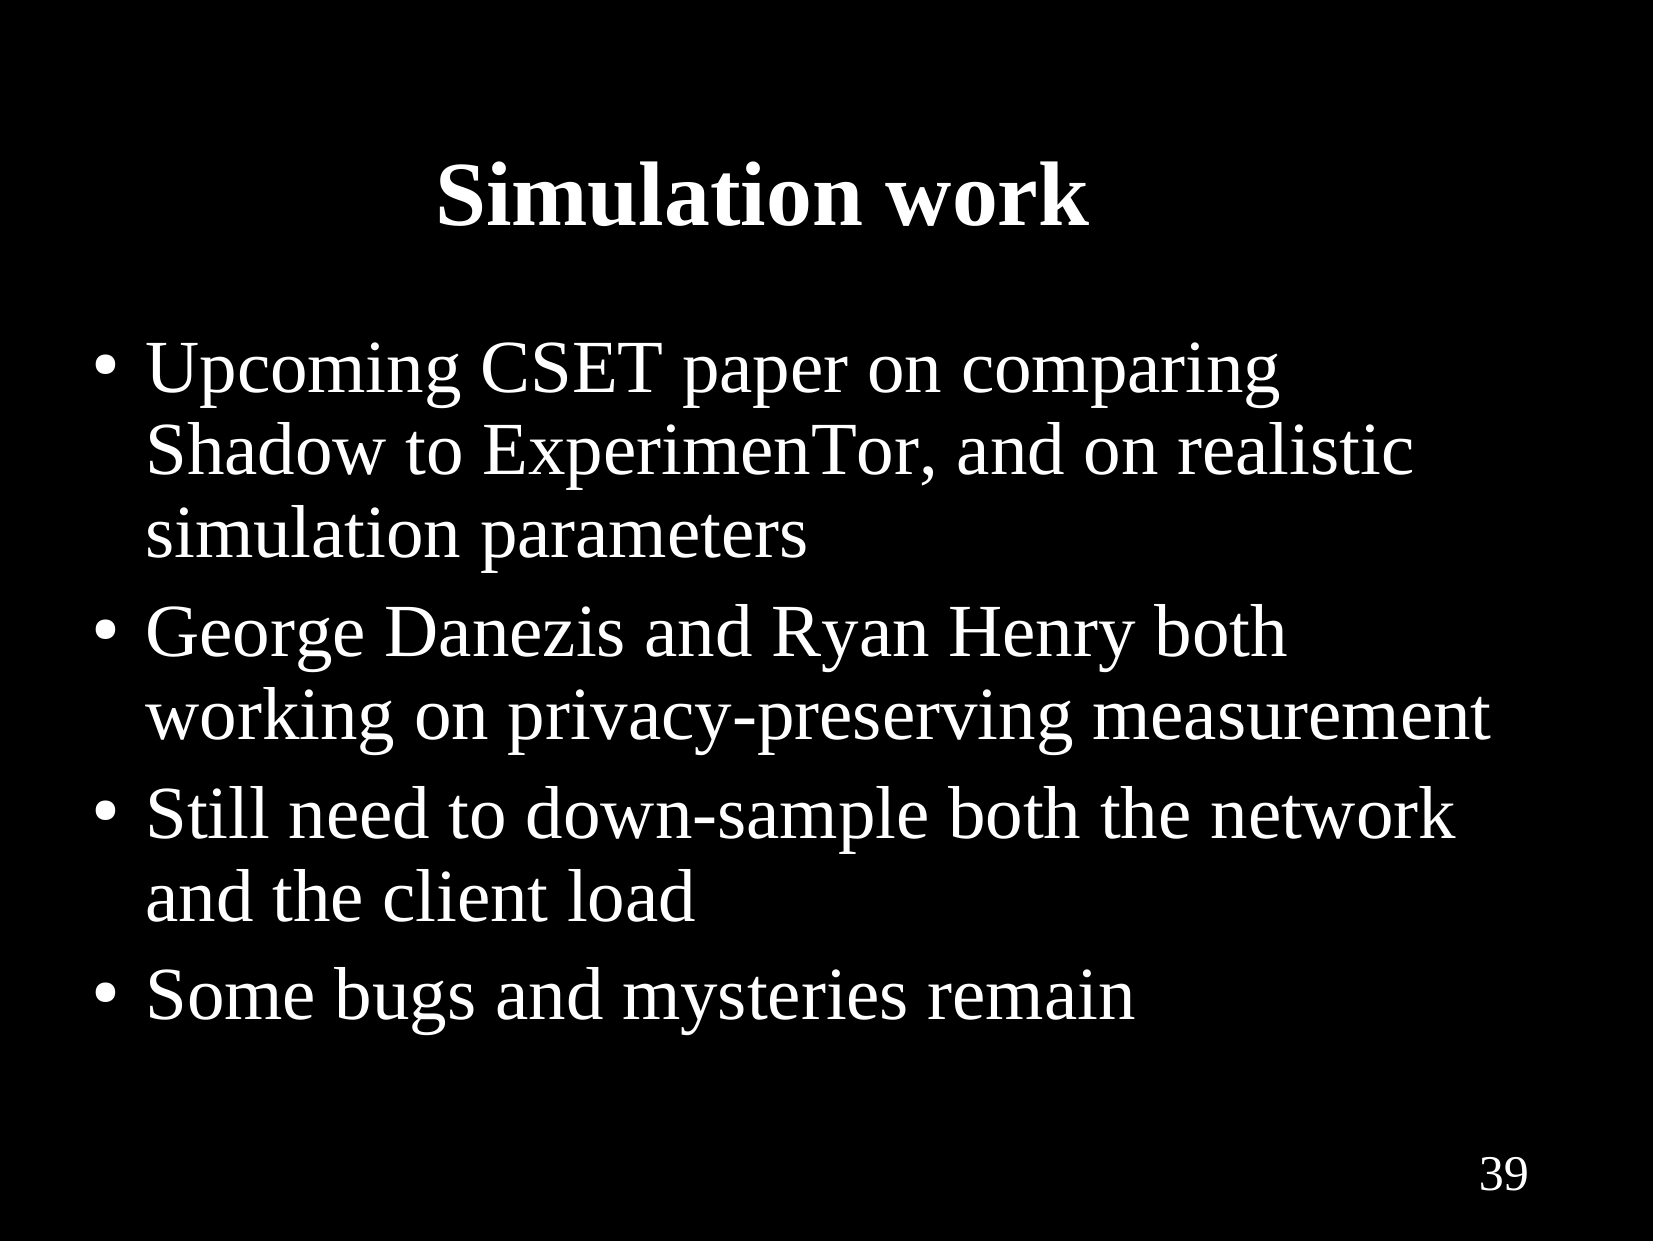

# Simulation work
Upcoming CSET paper on comparing Shadow to ExperimenTor, and on realistic simulation parameters
George Danezis and Ryan Henry both working on privacy-preserving measurement
Still need to down-sample both the network and the client load
Some bugs and mysteries remain